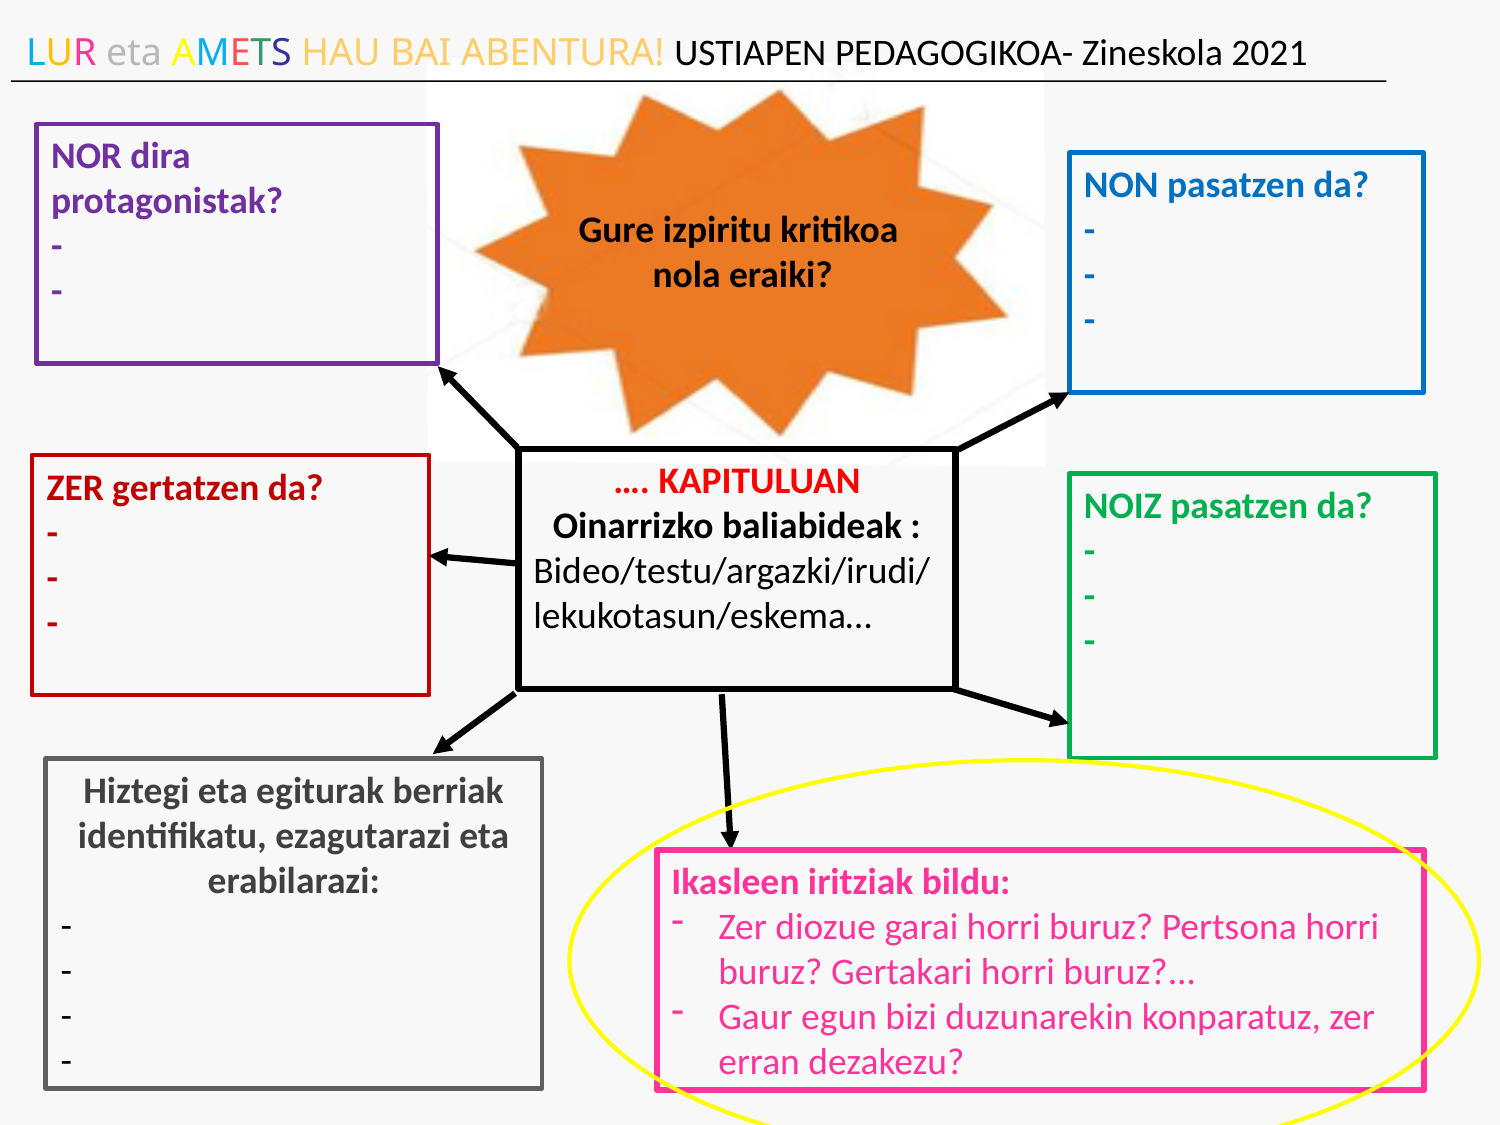

LUR eta AMETS HAU BAI ABENTURA! USTIAPEN PEDAGOGIKOA- Zineskola 2021
NOR dira protagonistak?
-
-
NON pasatzen da?
-
-
-
Gure izpiritu kritikoa
nola eraiki?
…. KAPITULUAN
Oinarrizko baliabideak :
Bideo/testu/argazki/irudi/ lekukotasun/eskema…
ZER gertatzen da?
-
-
-
NOIZ pasatzen da?
-
-
-
Hiztegi eta egiturak berriak identifikatu, ezagutarazi eta erabilarazi:
-
-
-
-
Ikasleen iritziak bildu:
Zer diozue garai horri buruz? Pertsona horri buruz? Gertakari horri buruz?...
Gaur egun bizi duzunarekin konparatuz, zer erran dezakezu?